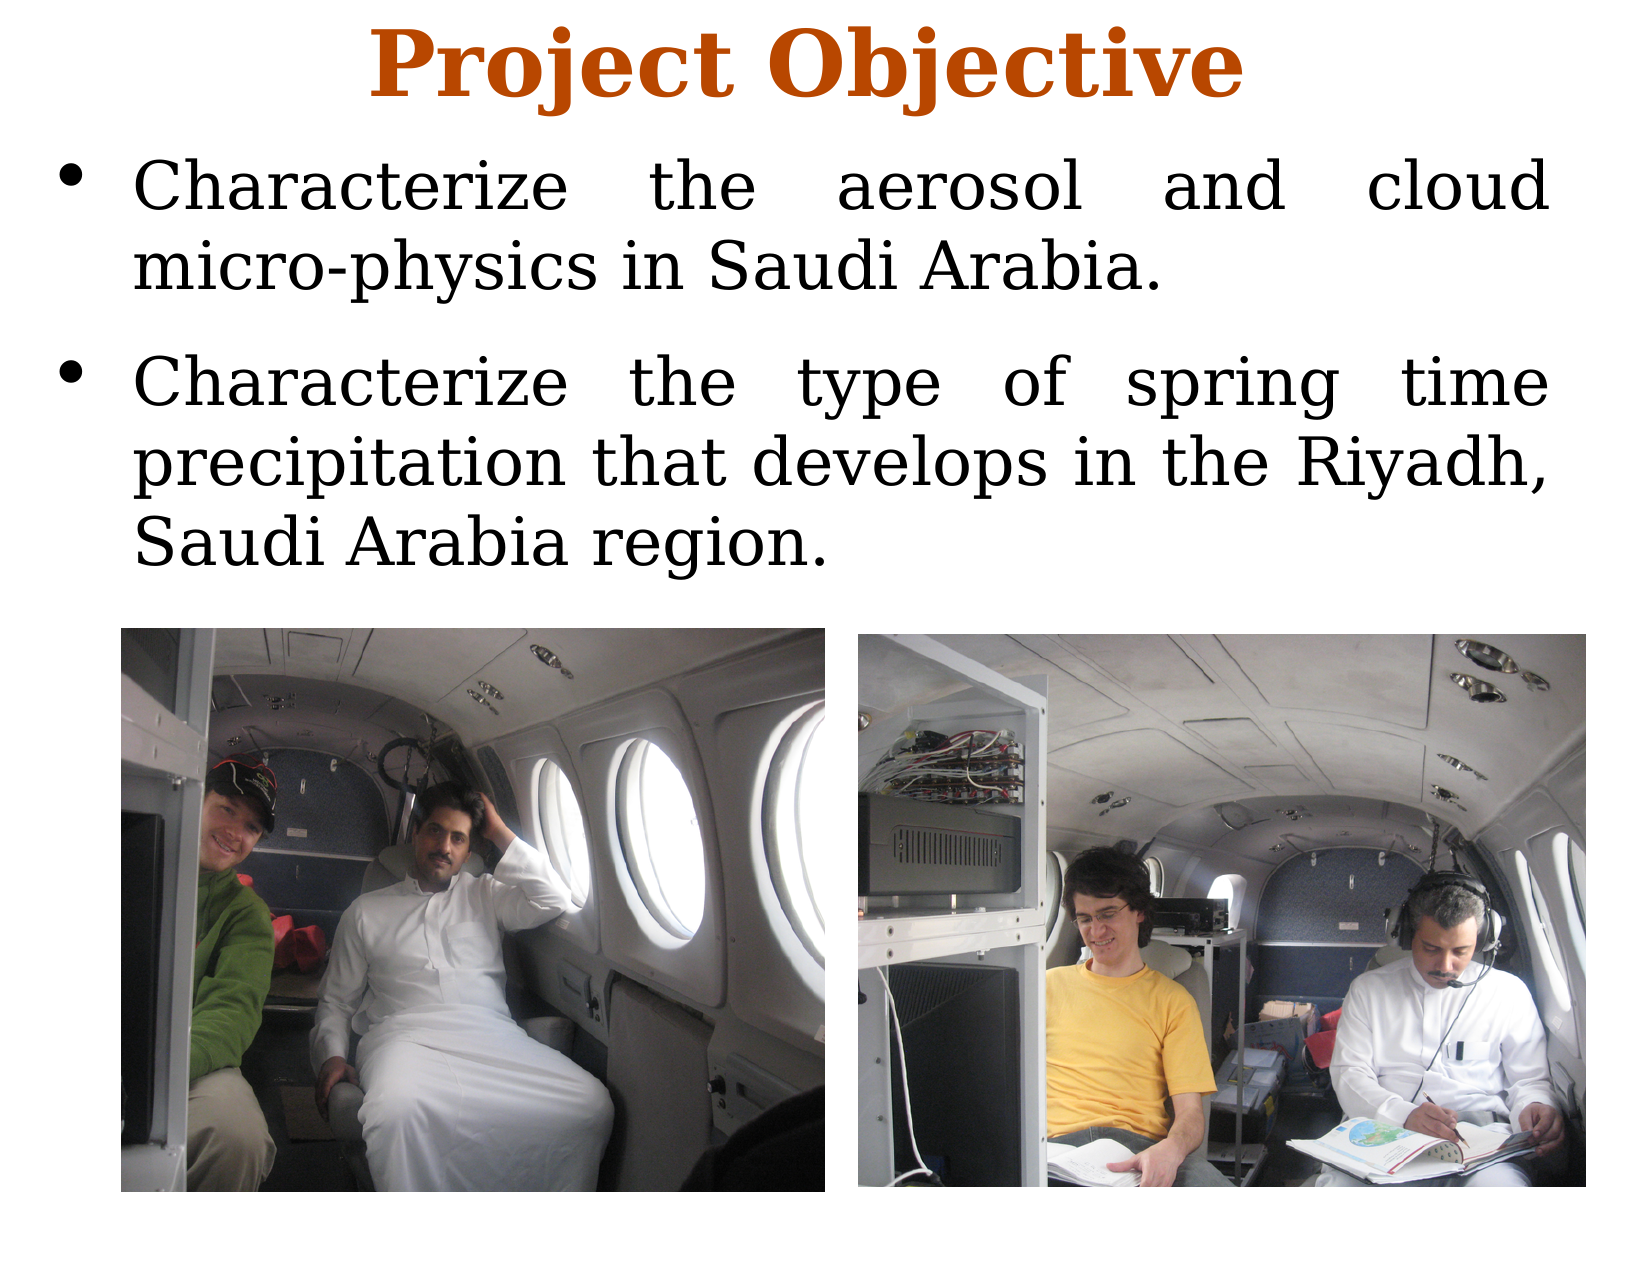

Project Objective
‏Characterize the aerosol and cloud micro-physics in Saudi Arabia.
Characterize the type of spring time precipitation that develops in the Riyadh, Saudi Arabia region.